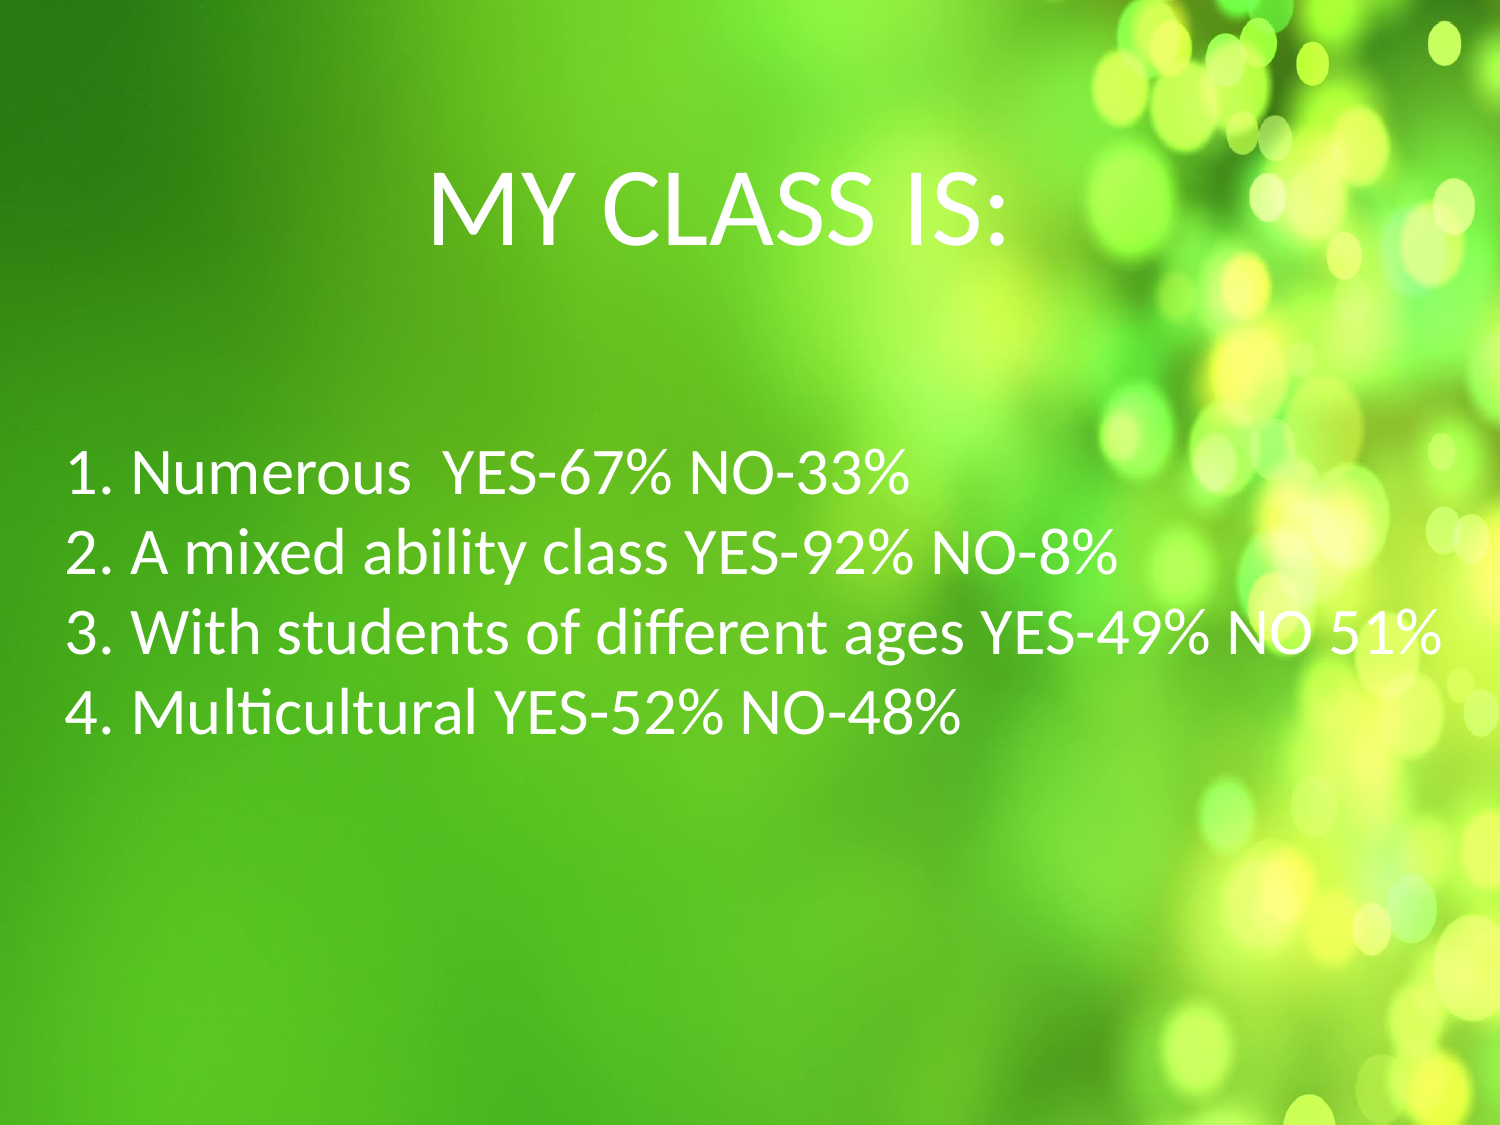

MY CLASS IS:
1. Numerous YES-67% NO-33%
2. A mixed ability class YES-92% NO-8%
3. With students of different ages YES-49% NO 51%
4. Multicultural YES-52% NO-48%